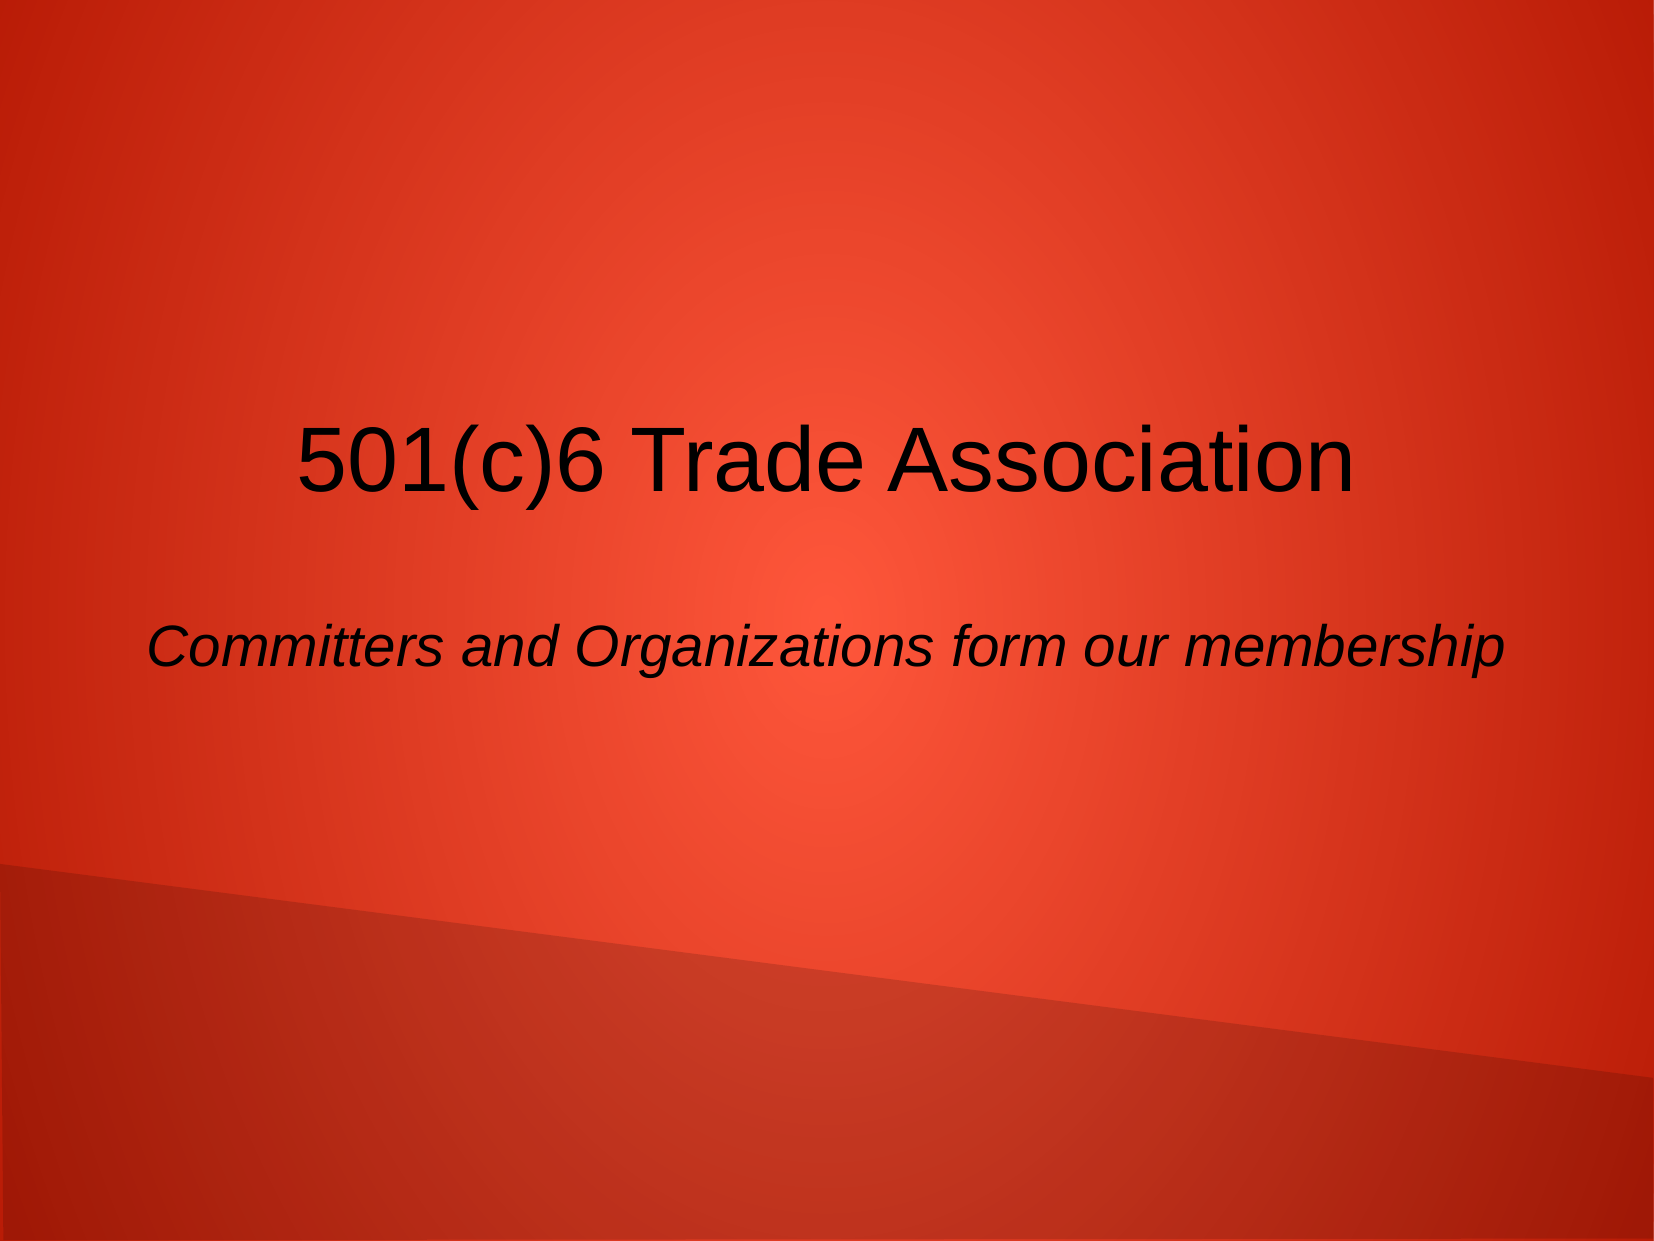

# 501(c)6 Trade Association
Committers and Organizations form our membership